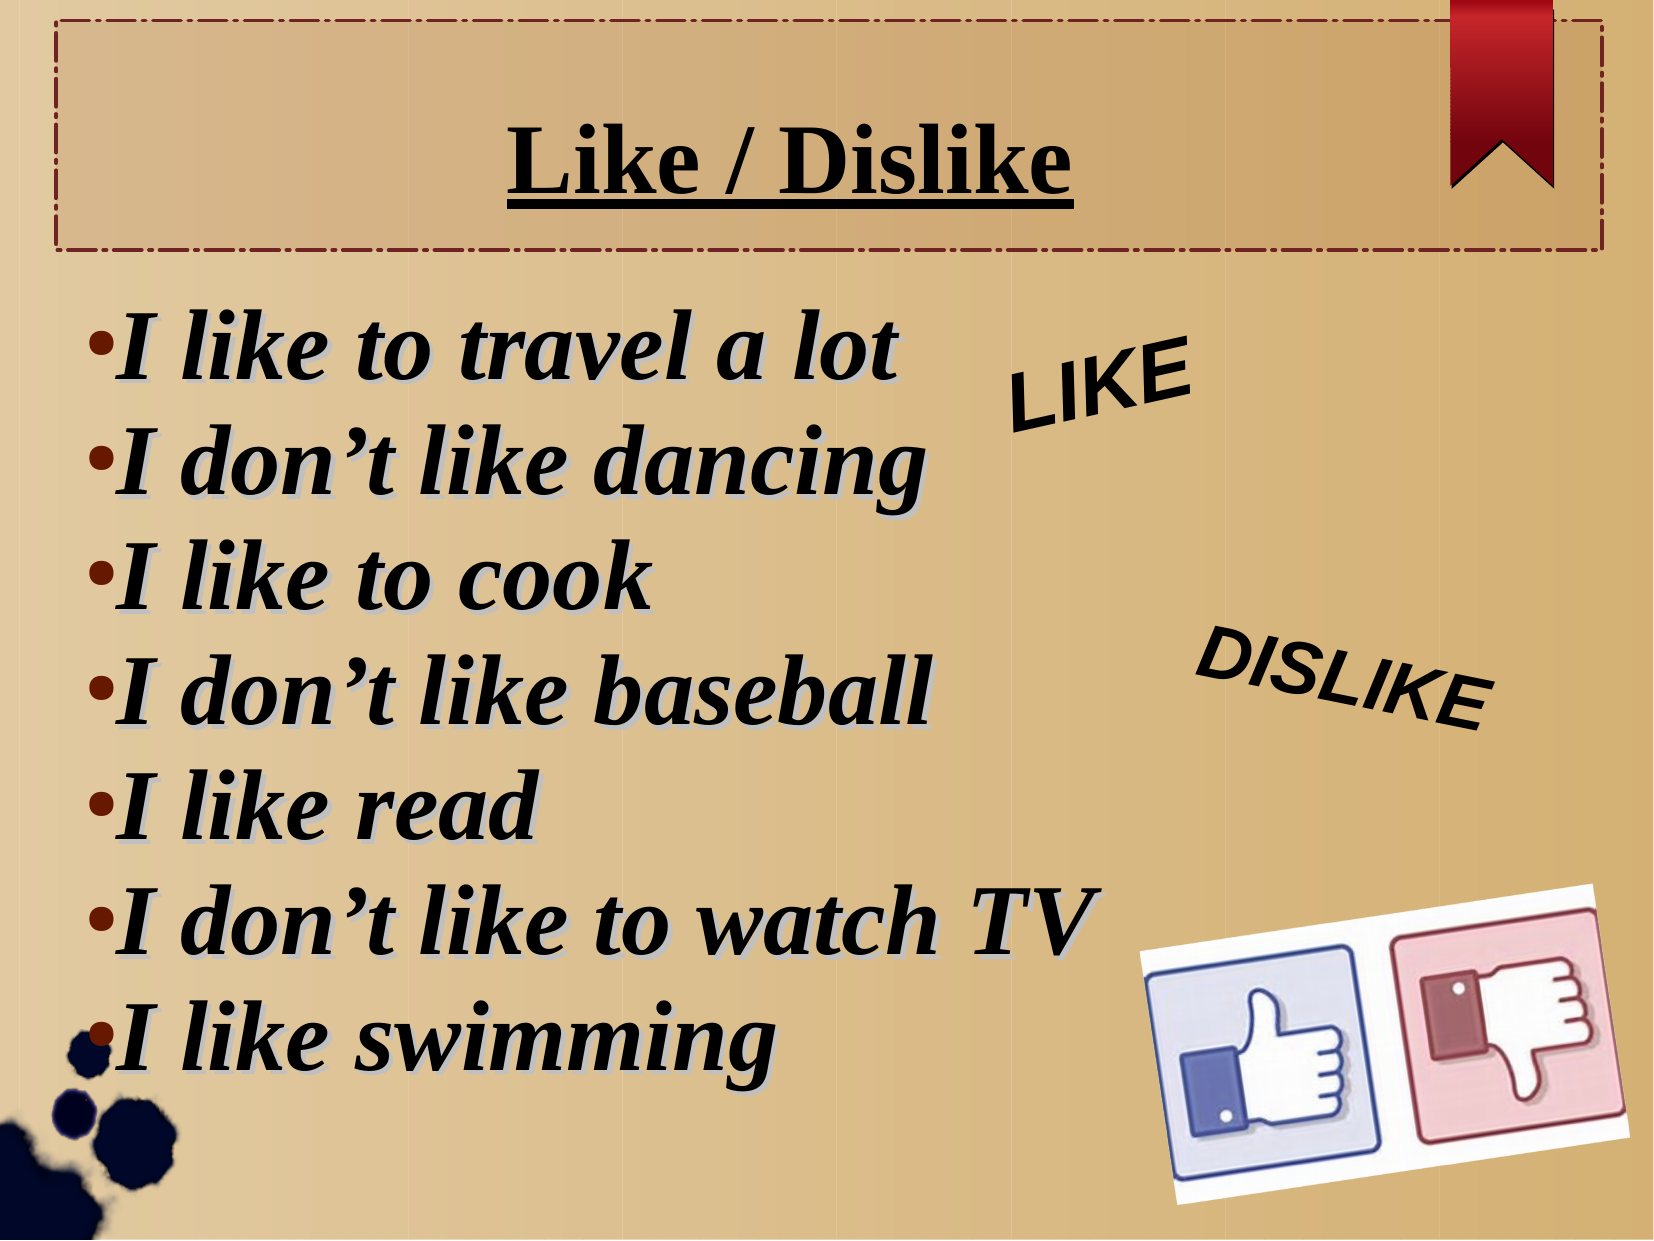

# Like / Dislike
 I like to travel a lot
 I don’t like dancing
 I like to cook
 I don’t like baseball
 I like read
 I don’t like to watch TV
 I like swimming
LIKE
DISLIKE